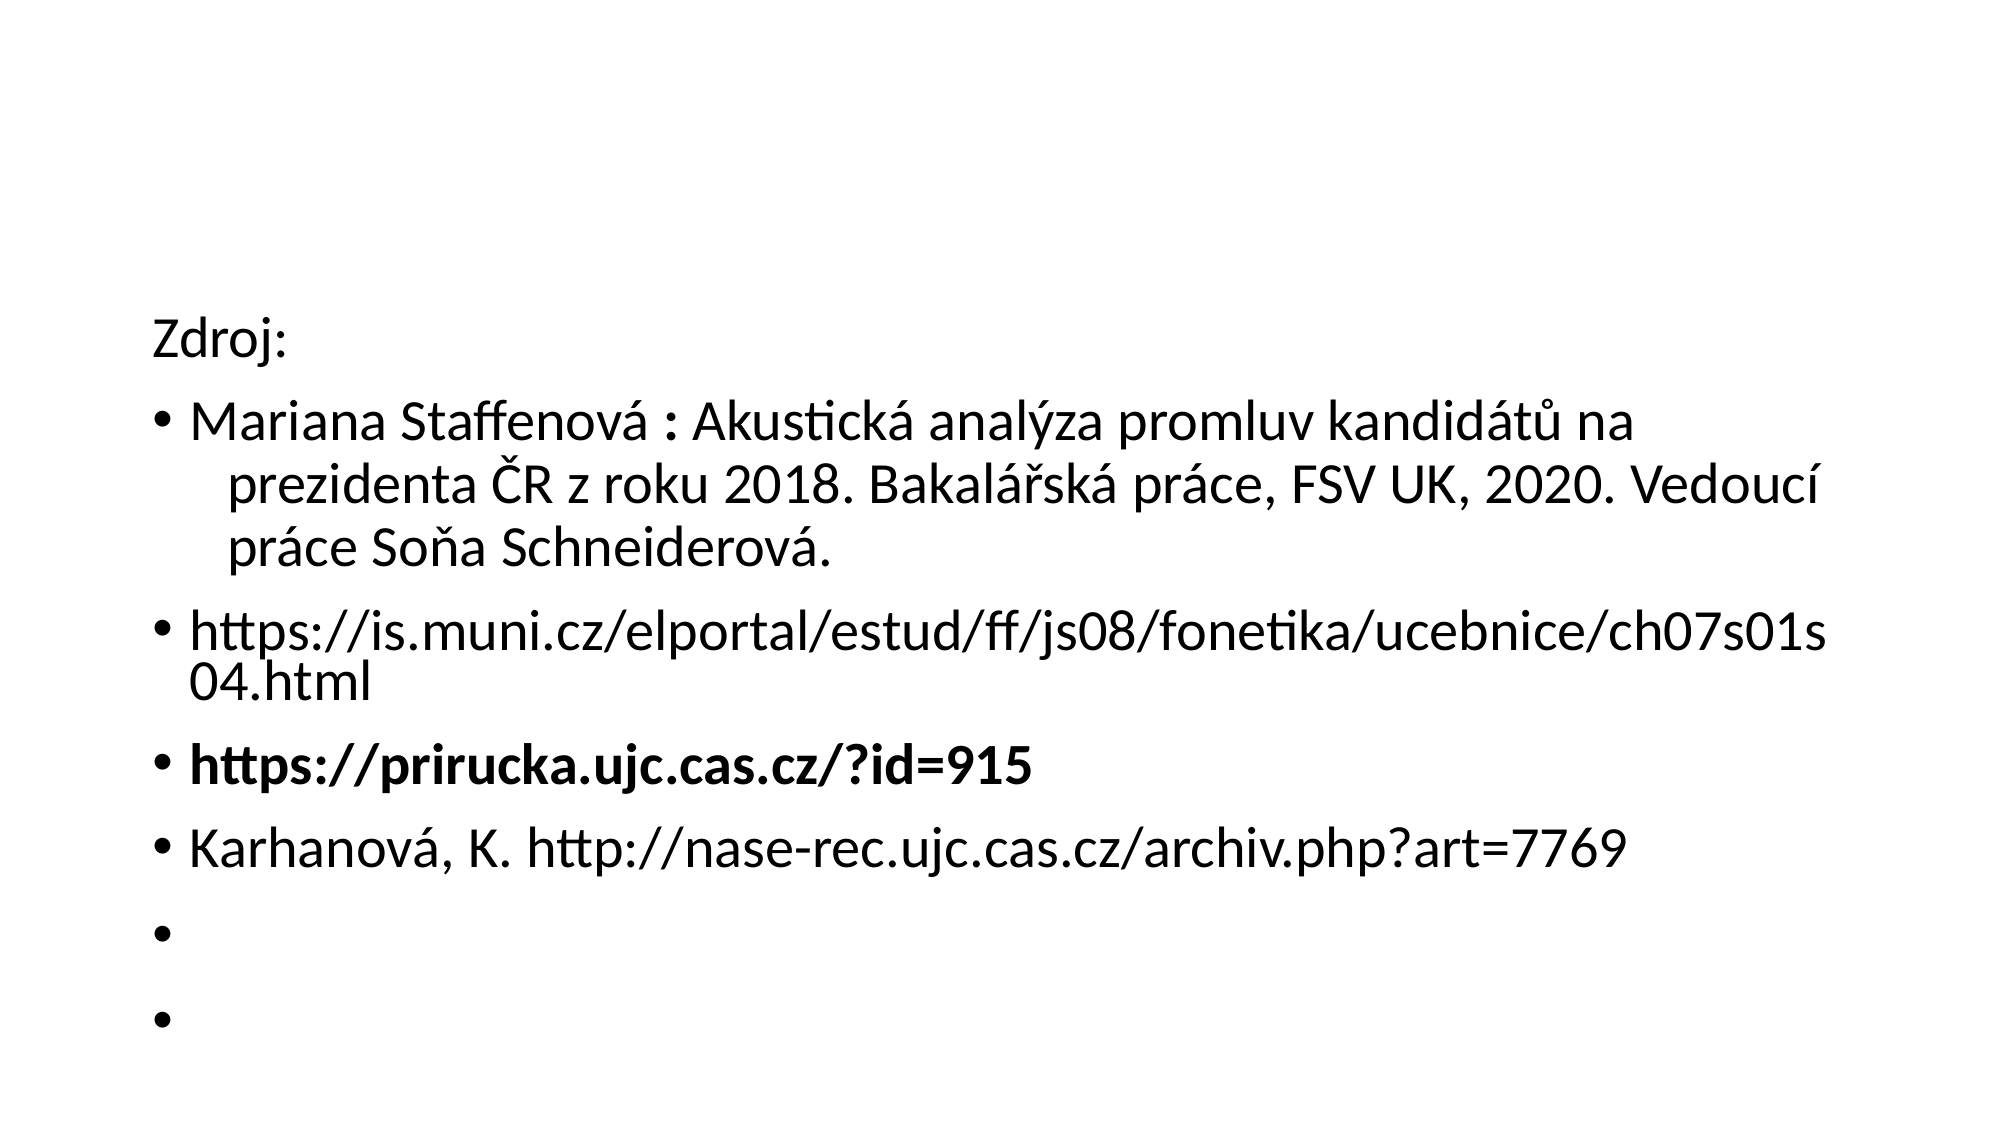

#
Zdroj:
Mariana Staffenová : Akustická analýza promluv kandidátů na prezidenta ČR z roku 2018. Bakalářská práce, FSV UK, 2020. Vedoucí práce Soňa Schneiderová.
https://is.muni.cz/elportal/estud/ff/js08/fonetika/ucebnice/ch07s01s04.html
https://prirucka.ujc.cas.cz/?id=915
Karhanová, K. http://nase-rec.ujc.cas.cz/archiv.php?art=7769